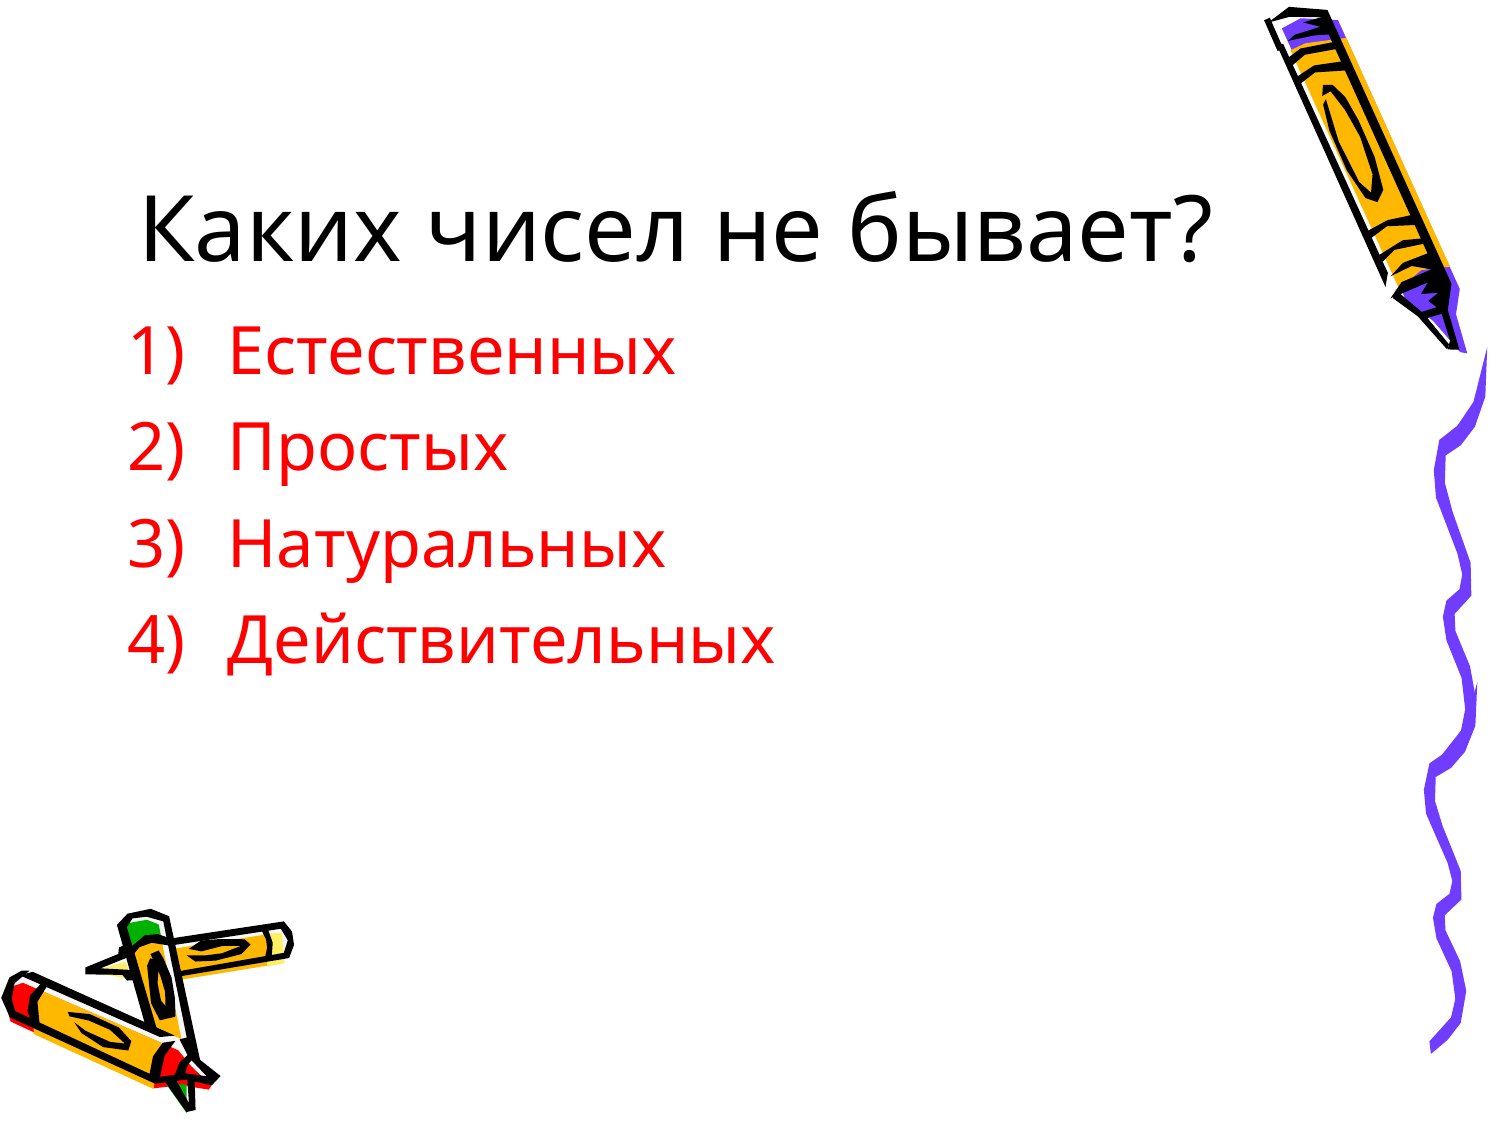

# Каких чисел не бывает?
Естественных
Простых
Натуральных
Действительных